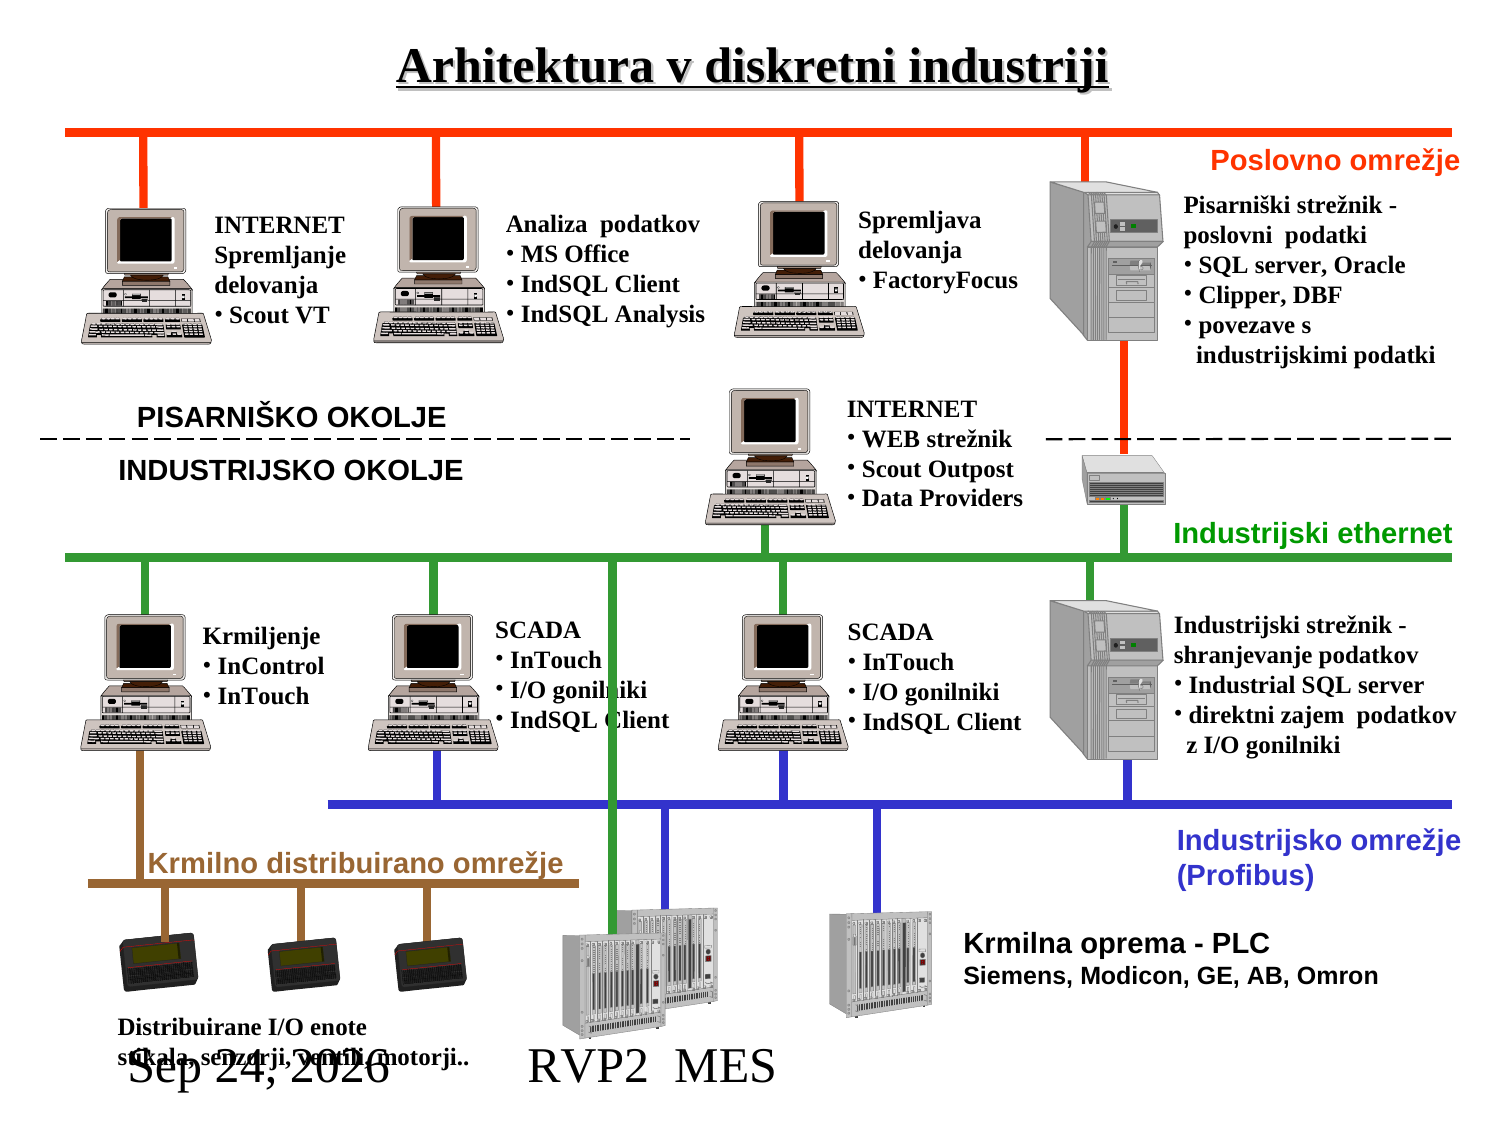

Arhitektura v diskretni industriji
Poslovno omrežje
Pisarniški strežnik -
poslovni podatki
 SQL server, Oracle
 Clipper, DBF
 povezave s
 industrijskimi podatki
Spremljava
delovanja
 FactoryFocus
Analiza podatkov
 MS Office
 IndSQL Client
 IndSQL Analysis
INTERNET
Spremljanje
delovanja
 Scout VT
INTERNET
 WEB strežnik
 Scout Outpost
 Data Providers
PISARNIŠKO OKOLJE
INDUSTRIJSKO OKOLJE
Industrijski ethernet
Industrijski strežnik -
shranjevanje podatkov
 Industrial SQL server
 direktni zajem podatkov
 z I/O gonilniki
SCADA
 InTouch
 I/O gonilniki
 IndSQL Client
SCADA
 InTouch
 I/O gonilniki
 IndSQL Client
Krmiljenje
 InControl
 InTouch
Industrijsko omrežje
(Profibus)
Krmilno distribuirano omrežje
Krmilna oprema - PLC
Siemens, Modicon, GE, AB, Omron
Distribuirane I/O enote
stikala, senzorji, ventili, motorji..
April 2002
RVP2 MES